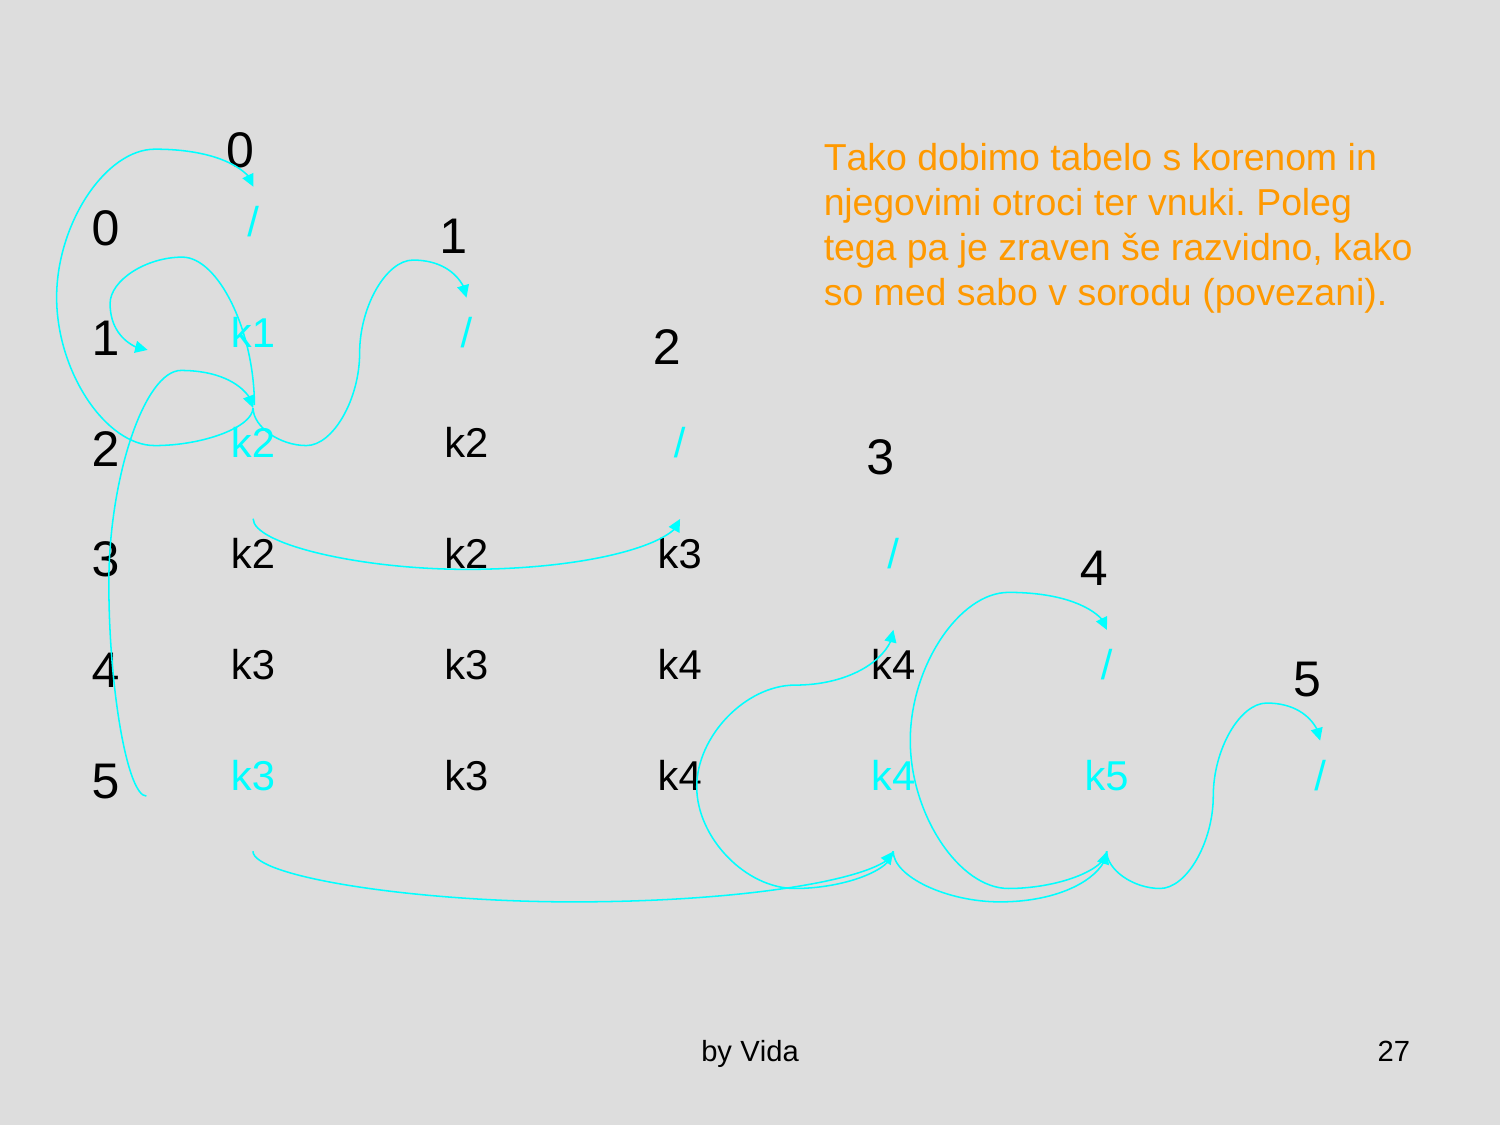

| | 0 | | | | | |
| --- | --- | --- | --- | --- | --- | --- |
| 0 | / | 1 | | | | |
| 1 | k1 | / | 2 | | | |
| 2 | k2 | k2 | / | 3 | | |
| 3 | k2 | k2 | k3 | / | 4 | |
| 4 | k3 | k3 | k4 | k4 | / | 5 |
| 5 | k3 | k3 | k4 | k4 | k5 | / |
Tako dobimo tabelo s korenom in njegovimi otroci ter vnuki. Poleg tega pa je zraven še razvidno, kako so med sabo v sorodu (povezani).
by Vida